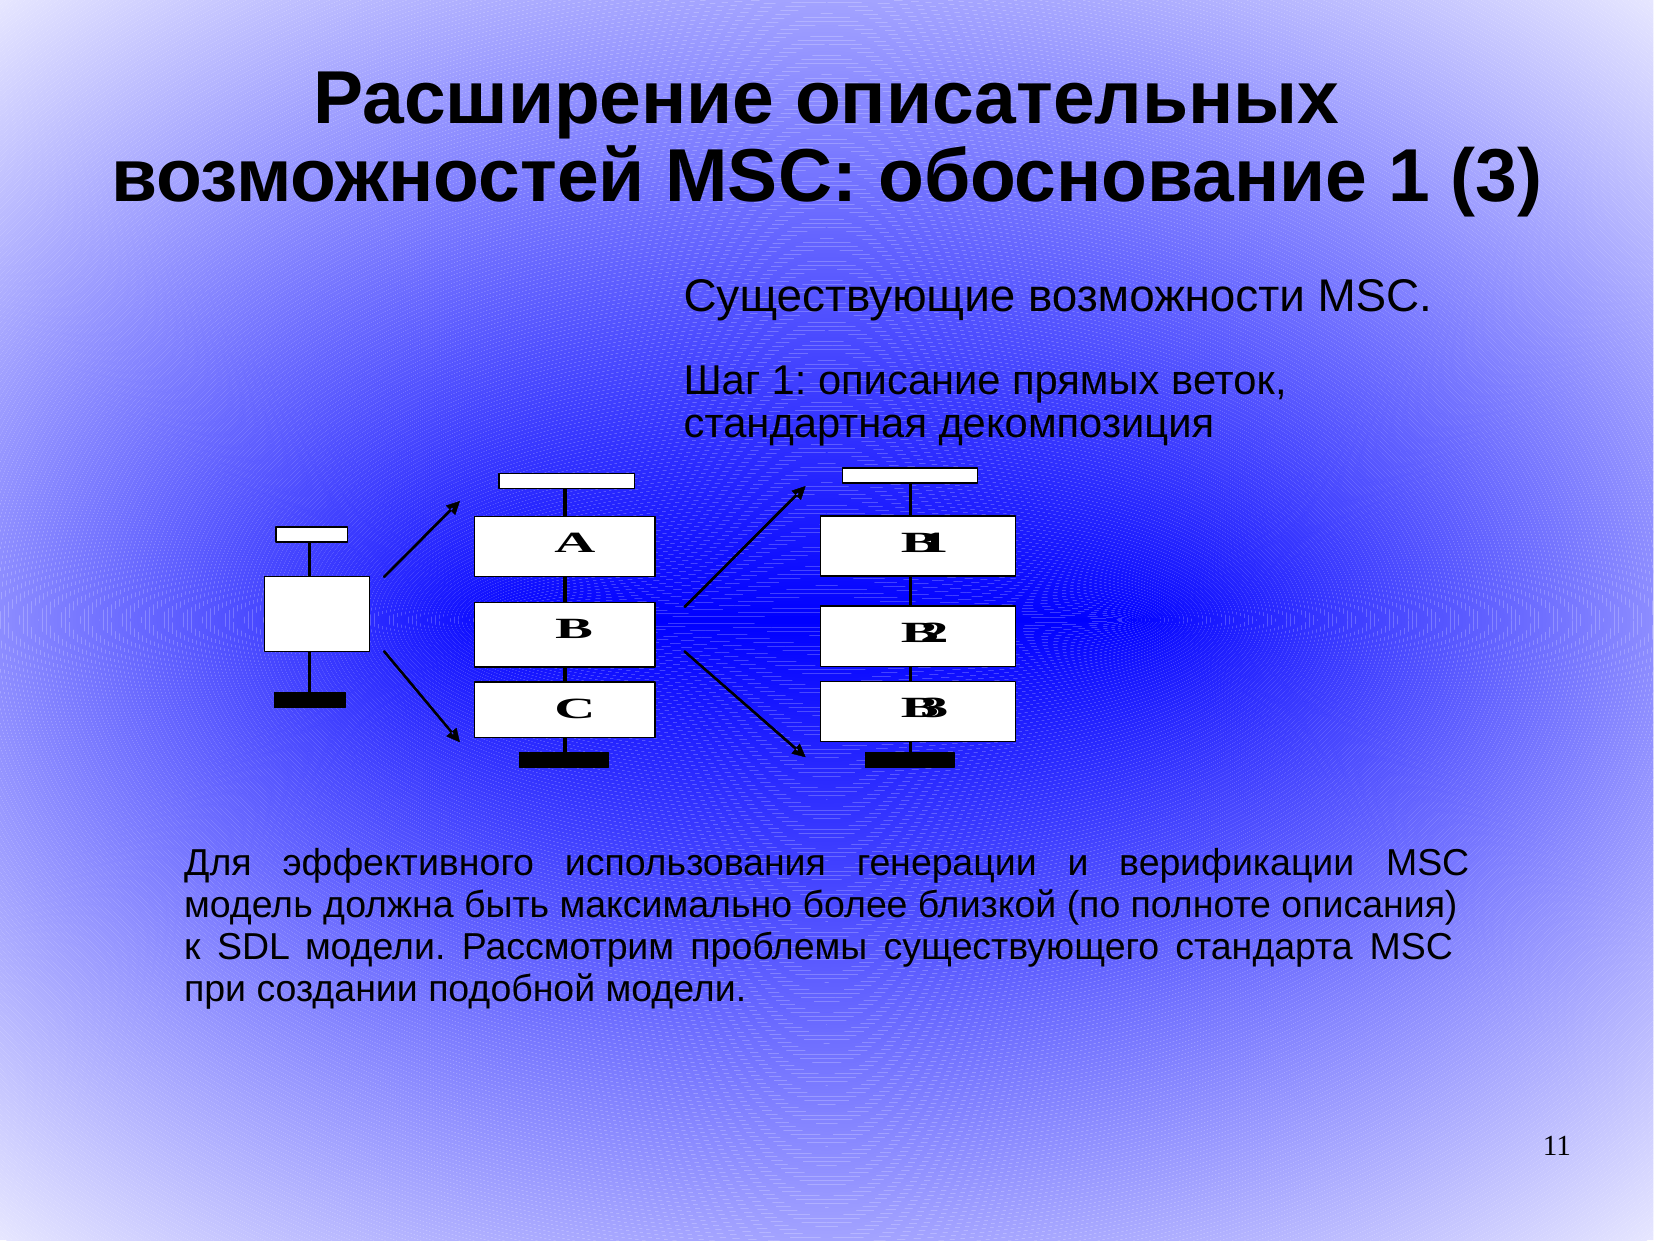

Расширение описательных возможностей MSC: обоснование 1 (3)
Существующие возможности MSC.
Шаг 1: описание прямых веток,
стандартная декомпозиция
Для эффективного использования генерации и верификации MSC
модель должна быть максимально более близкой (по полноте описания)
к SDL модели. Рассмотрим проблемы существующего стандарта MSC
при создании подобной модели.
11